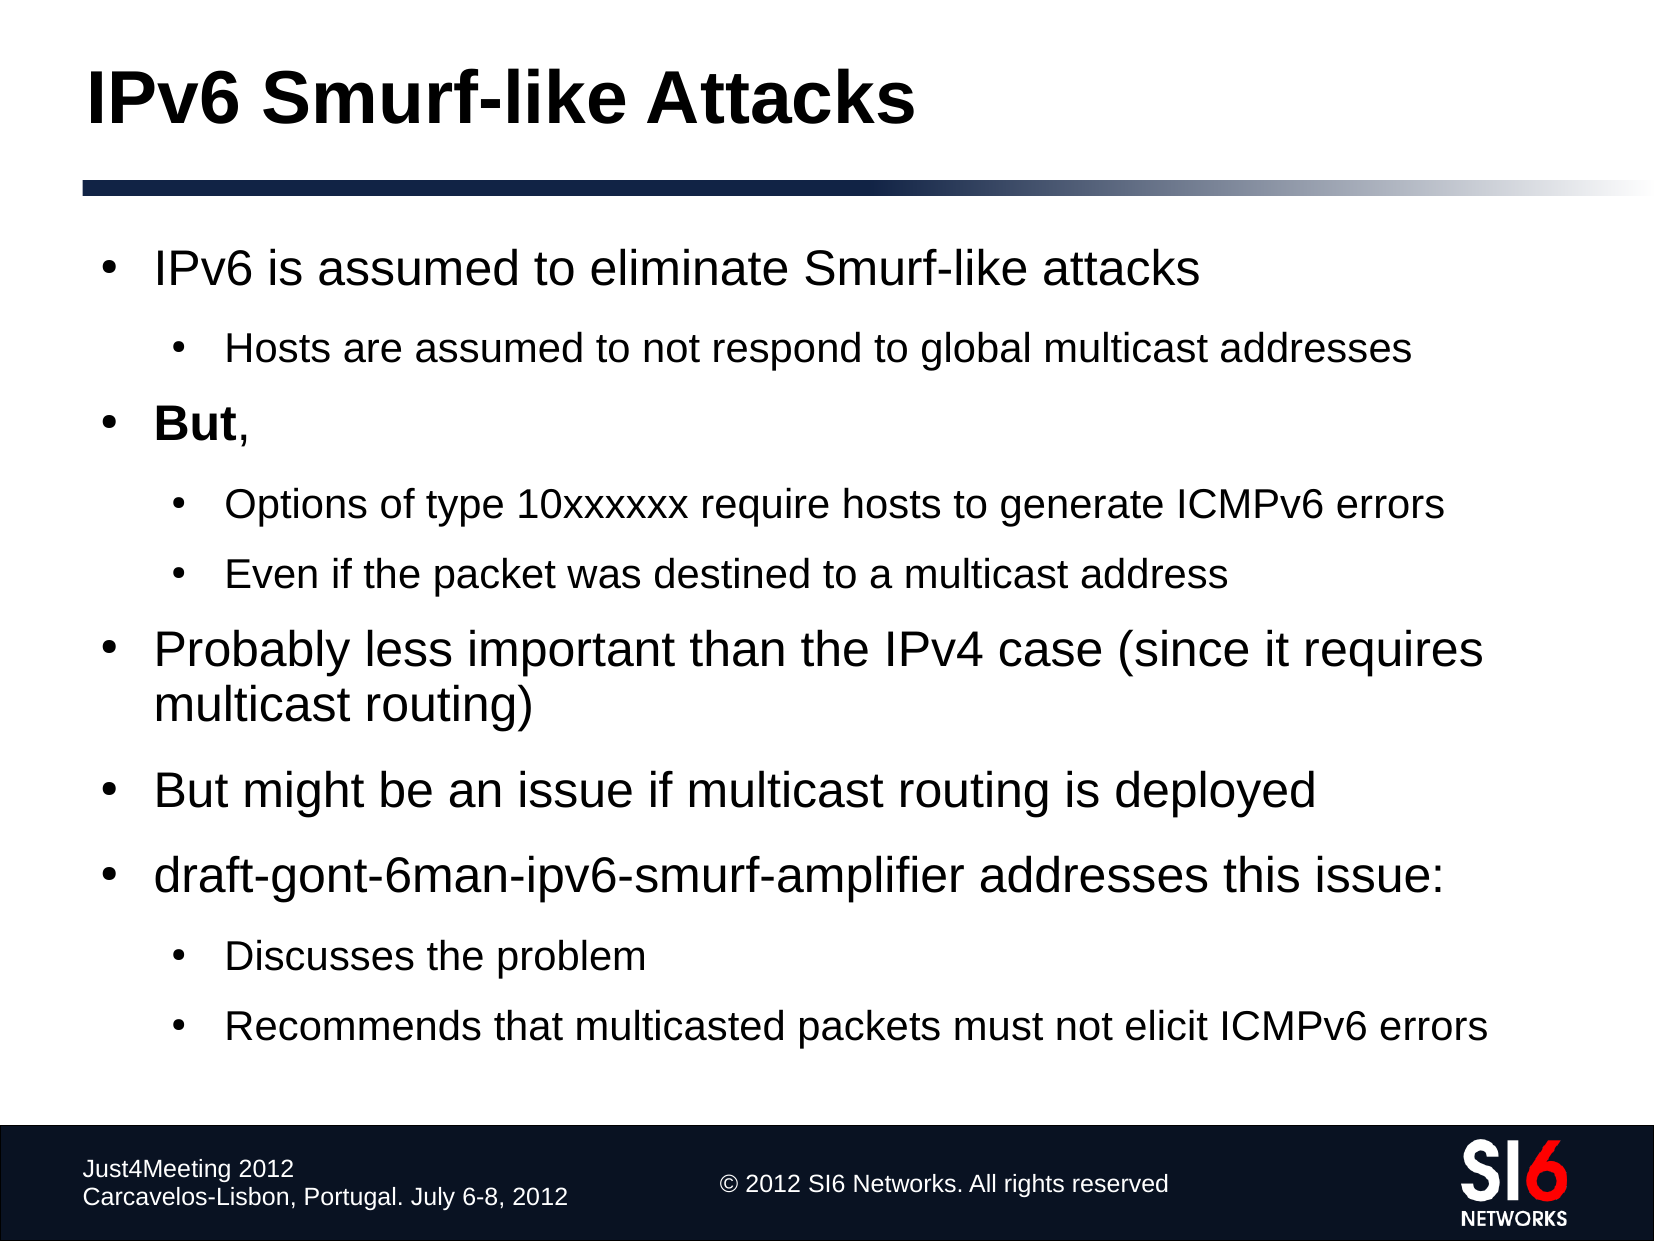

# IPv6 Smurf-like Attacks
IPv6 is assumed to eliminate Smurf-like attacks
Hosts are assumed to not respond to global multicast addresses
But,
Options of type 10xxxxxx require hosts to generate ICMPv6 errors
Even if the packet was destined to a multicast address
Probably less important than the IPv4 case (since it requires multicast routing)
But might be an issue if multicast routing is deployed
draft-gont-6man-ipv6-smurf-amplifier addresses this issue:
Discusses the problem
Recommends that multicasted packets must not elicit ICMPv6 errors